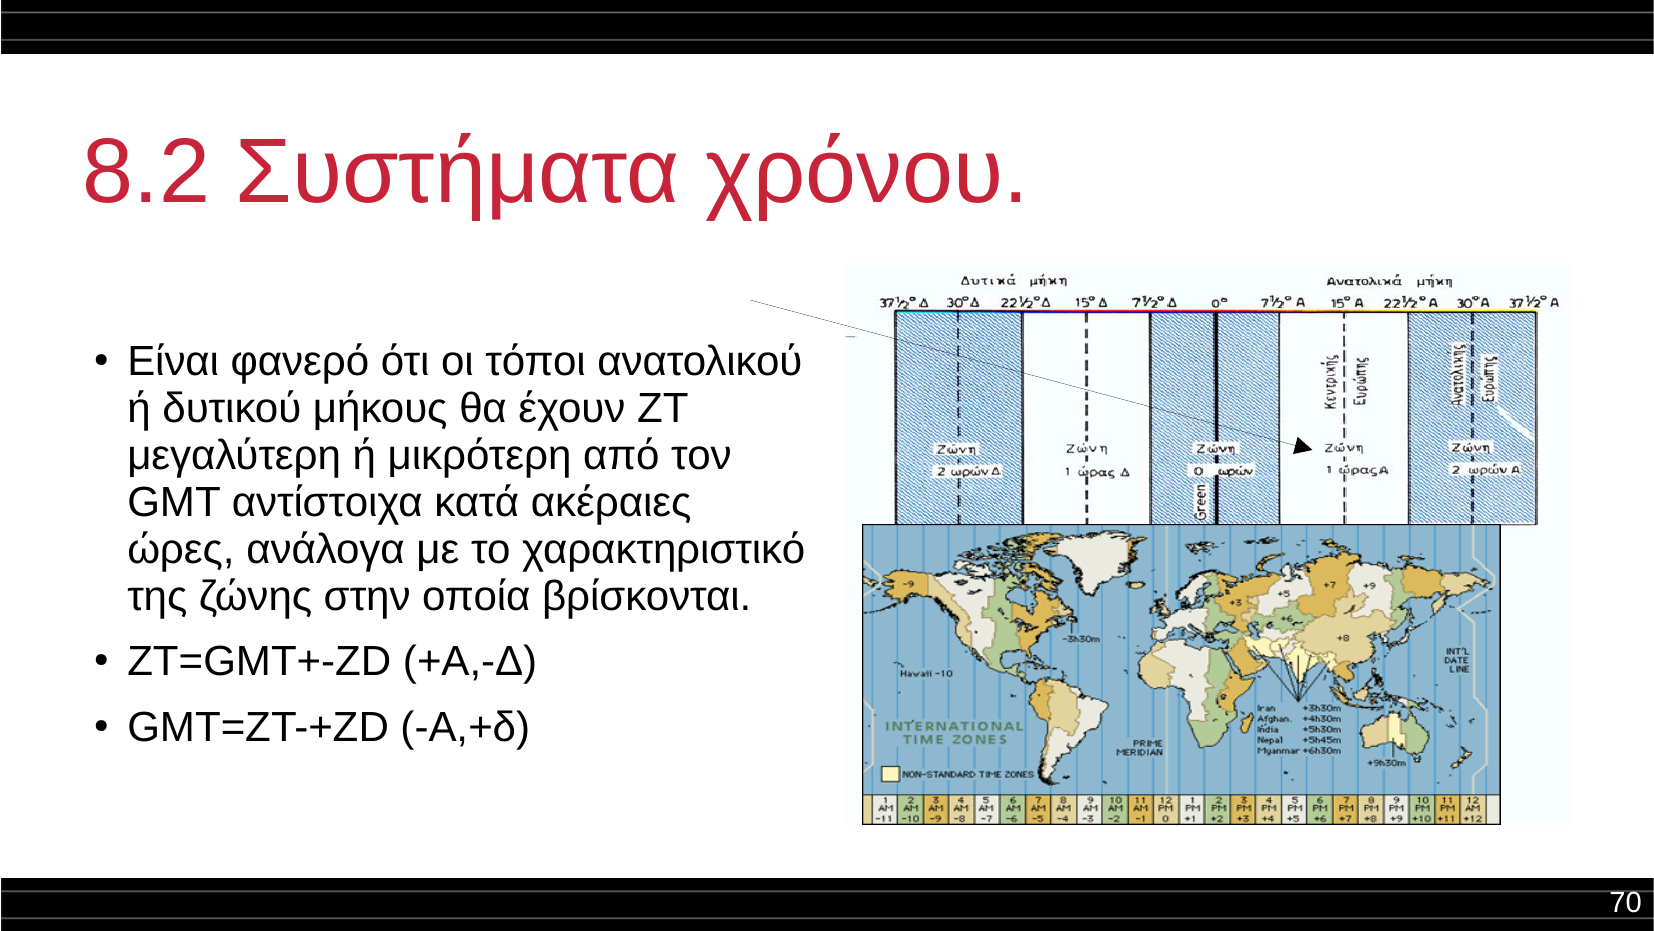

# 8.2 Συστήματα χρόνου.
Είναι φανερό ότι οι τόποι ανατολικού ή δυτικού μήκους θα έχουν ΖΤ μεγαλύτερη ή μικρότερη από τον GΜΤ αντίστοιχα κατά ακέραιες ώρες, ανάλογα με το χαρακτηριστικό της ζώνης στην οποία βρίσκονται.
ZT=GMT+-ZD (+A,-Δ)
GMT=ZT-+ZD (-A,+δ)